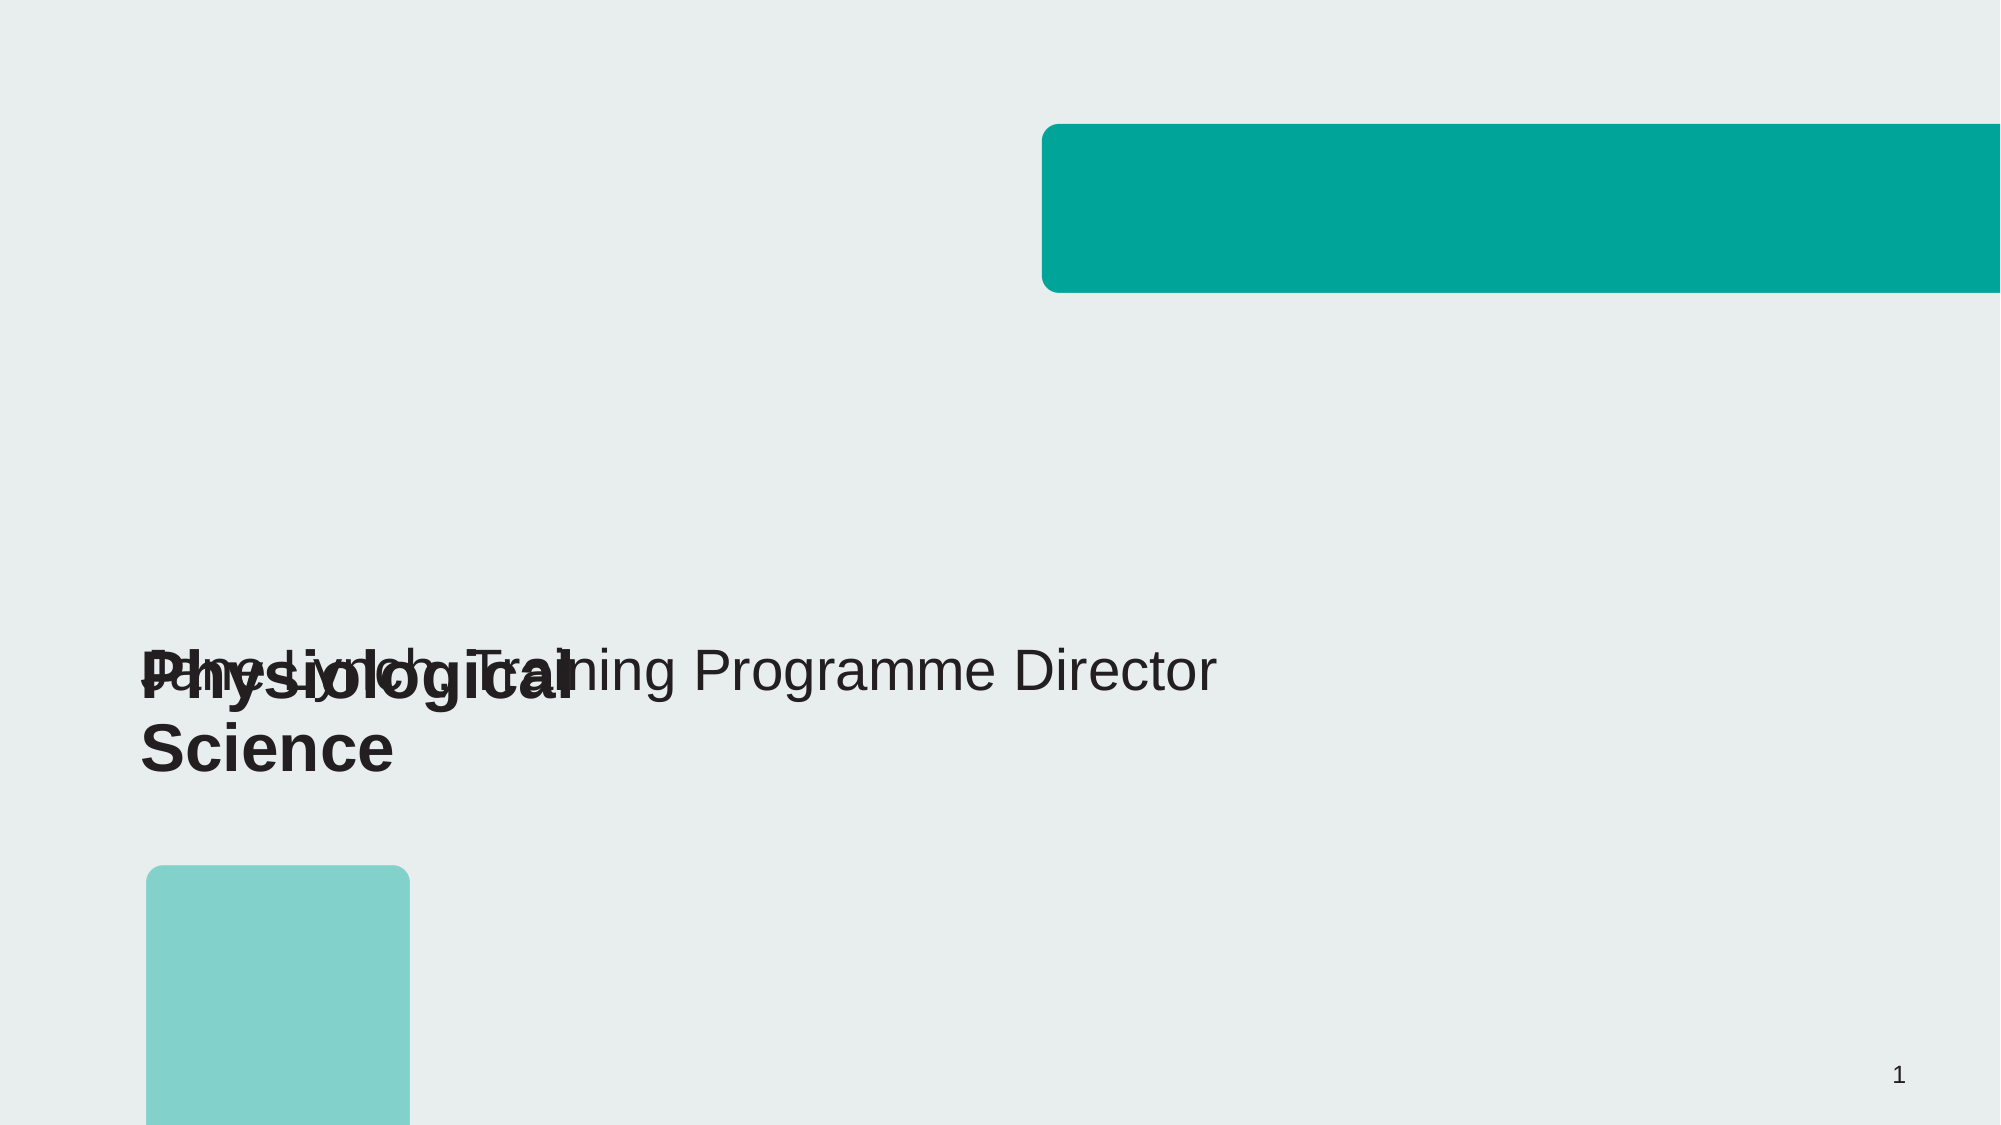

# Physiological Science
Jane Lynch, Training Programme Director